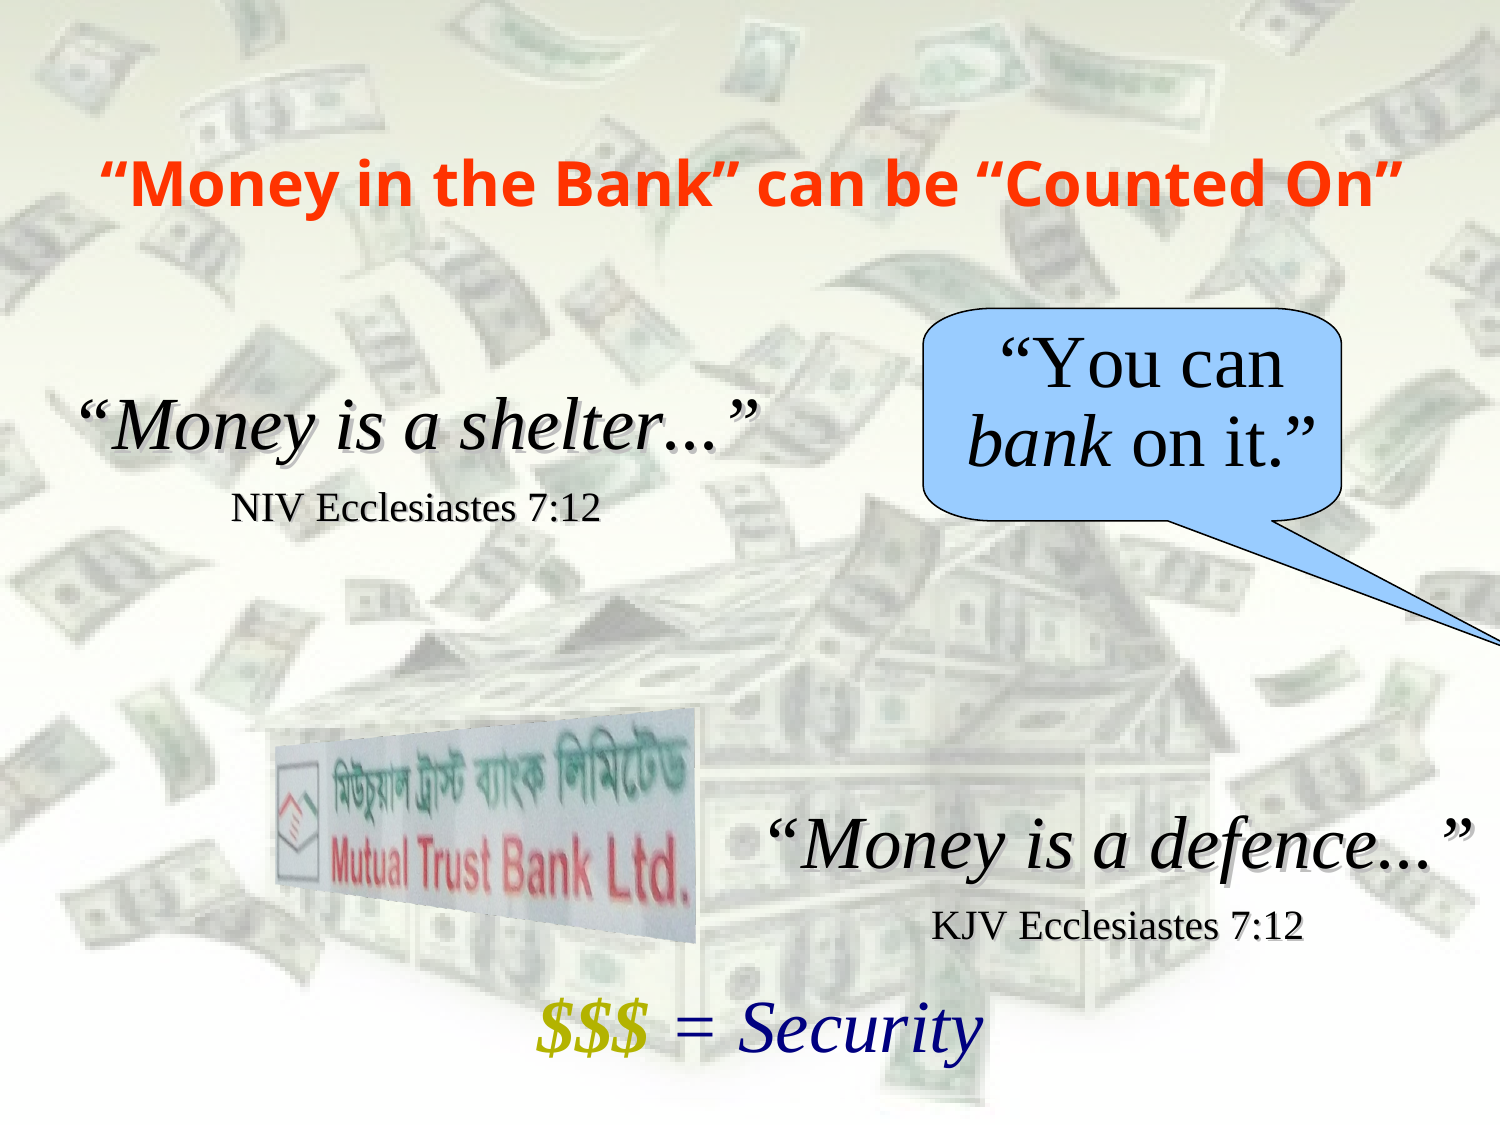

# “Money in the Bank” can be “Counted On”
“You can bank on it.”
“Money is a shelter...”
NIV Ecclesiastes 7:12
“Money is a defence...”
KJV Ecclesiastes 7:12
$$$ = Security